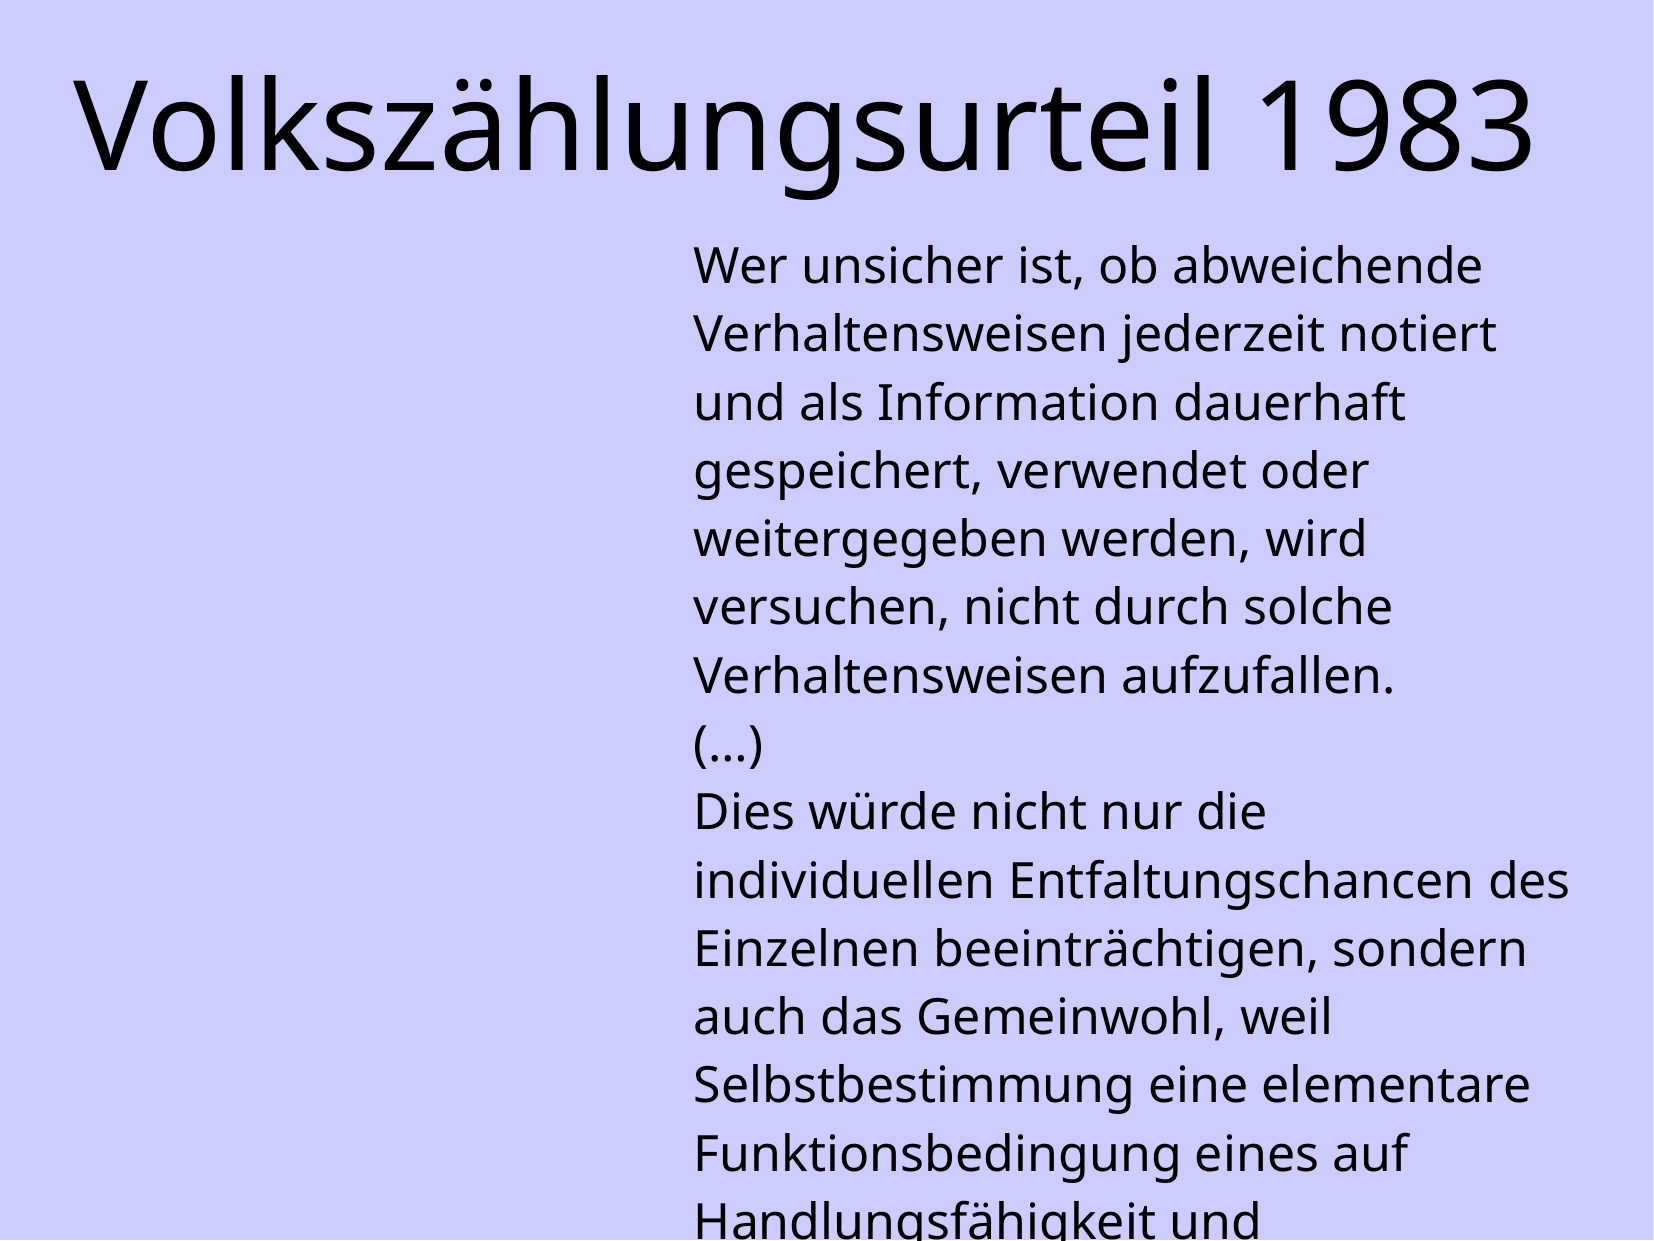

Volkszählungsurteil 1983
Wer unsicher ist, ob abweichende Verhaltensweisen jederzeit notiert und als Information dauerhaft gespeichert, verwendet oder weitergegeben werden, wird versuchen, nicht durch solche Verhaltensweisen aufzufallen.
(…)
Dies würde nicht nur die individuellen Entfaltungschancen des Einzelnen beeinträchtigen, sondern auch das Gemeinwohl, weil Selbstbestimmung eine elementare Funktionsbedingung eines auf Handlungsfähigkeit und Mitwirkungsfähigkeit seiner Bürger begründeten freiheitlichen demokratischen Gemeinwesens ist.